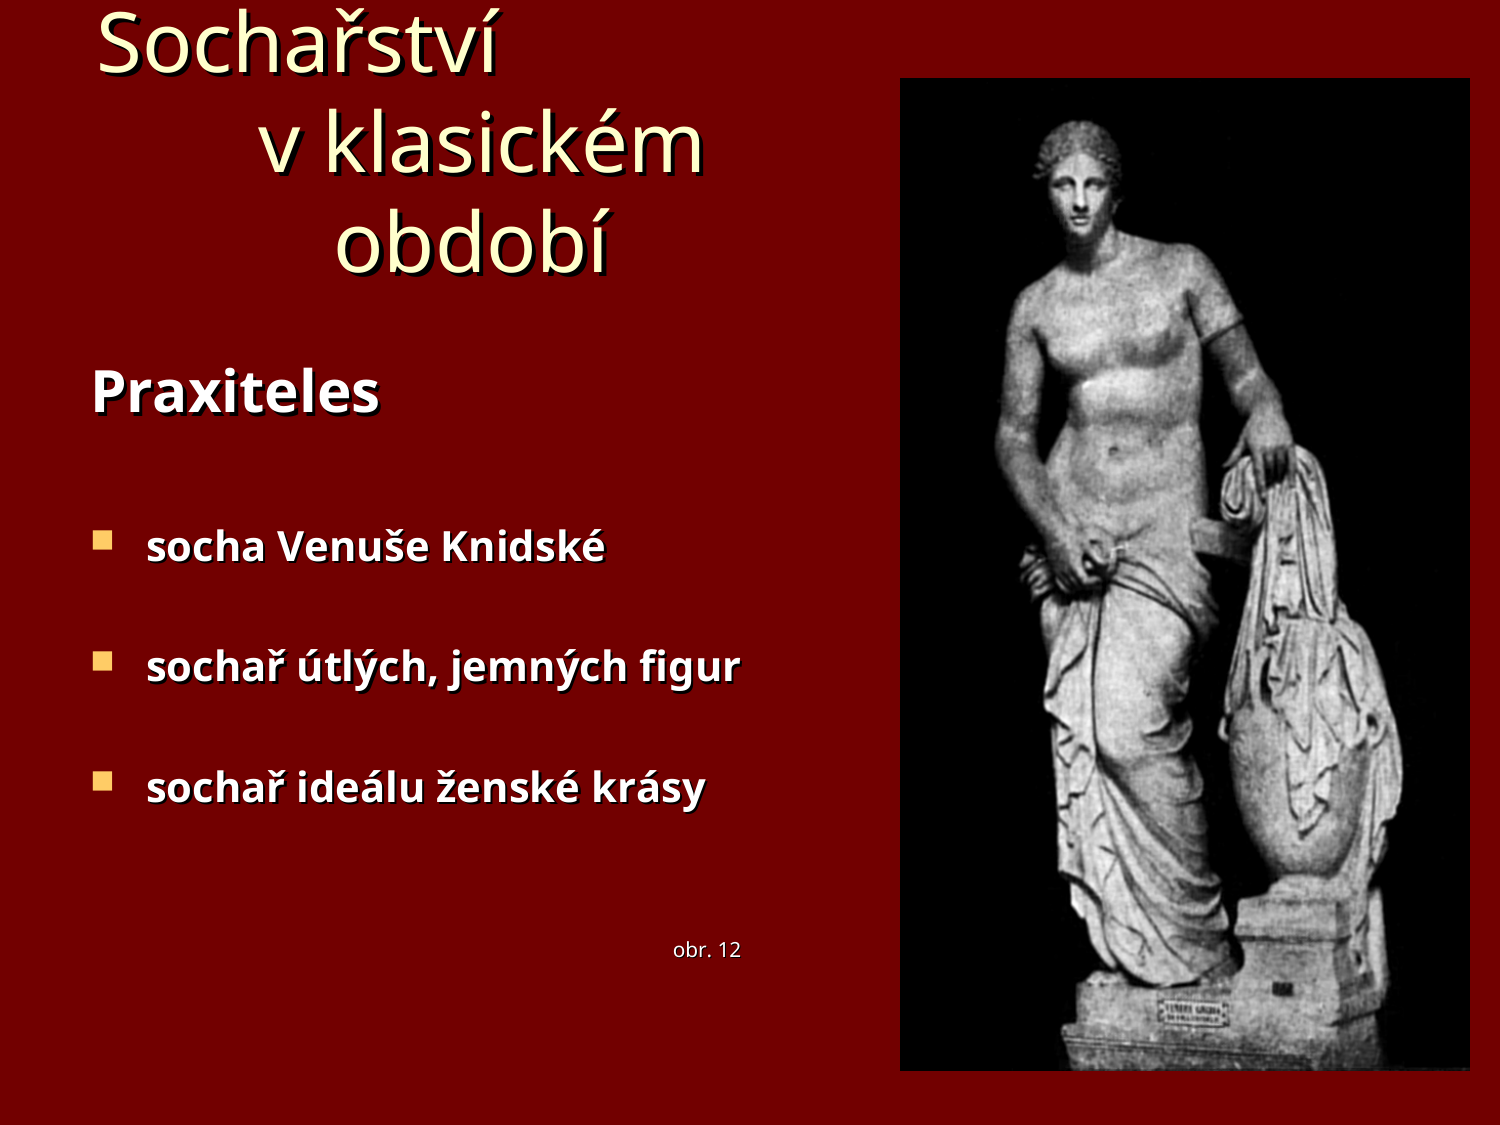

# Sochařství v klasickém období
Praxiteles
socha Venuše Knidské
sochař útlých, jemných figur
sochař ideálu ženské krásy
 obr. 12